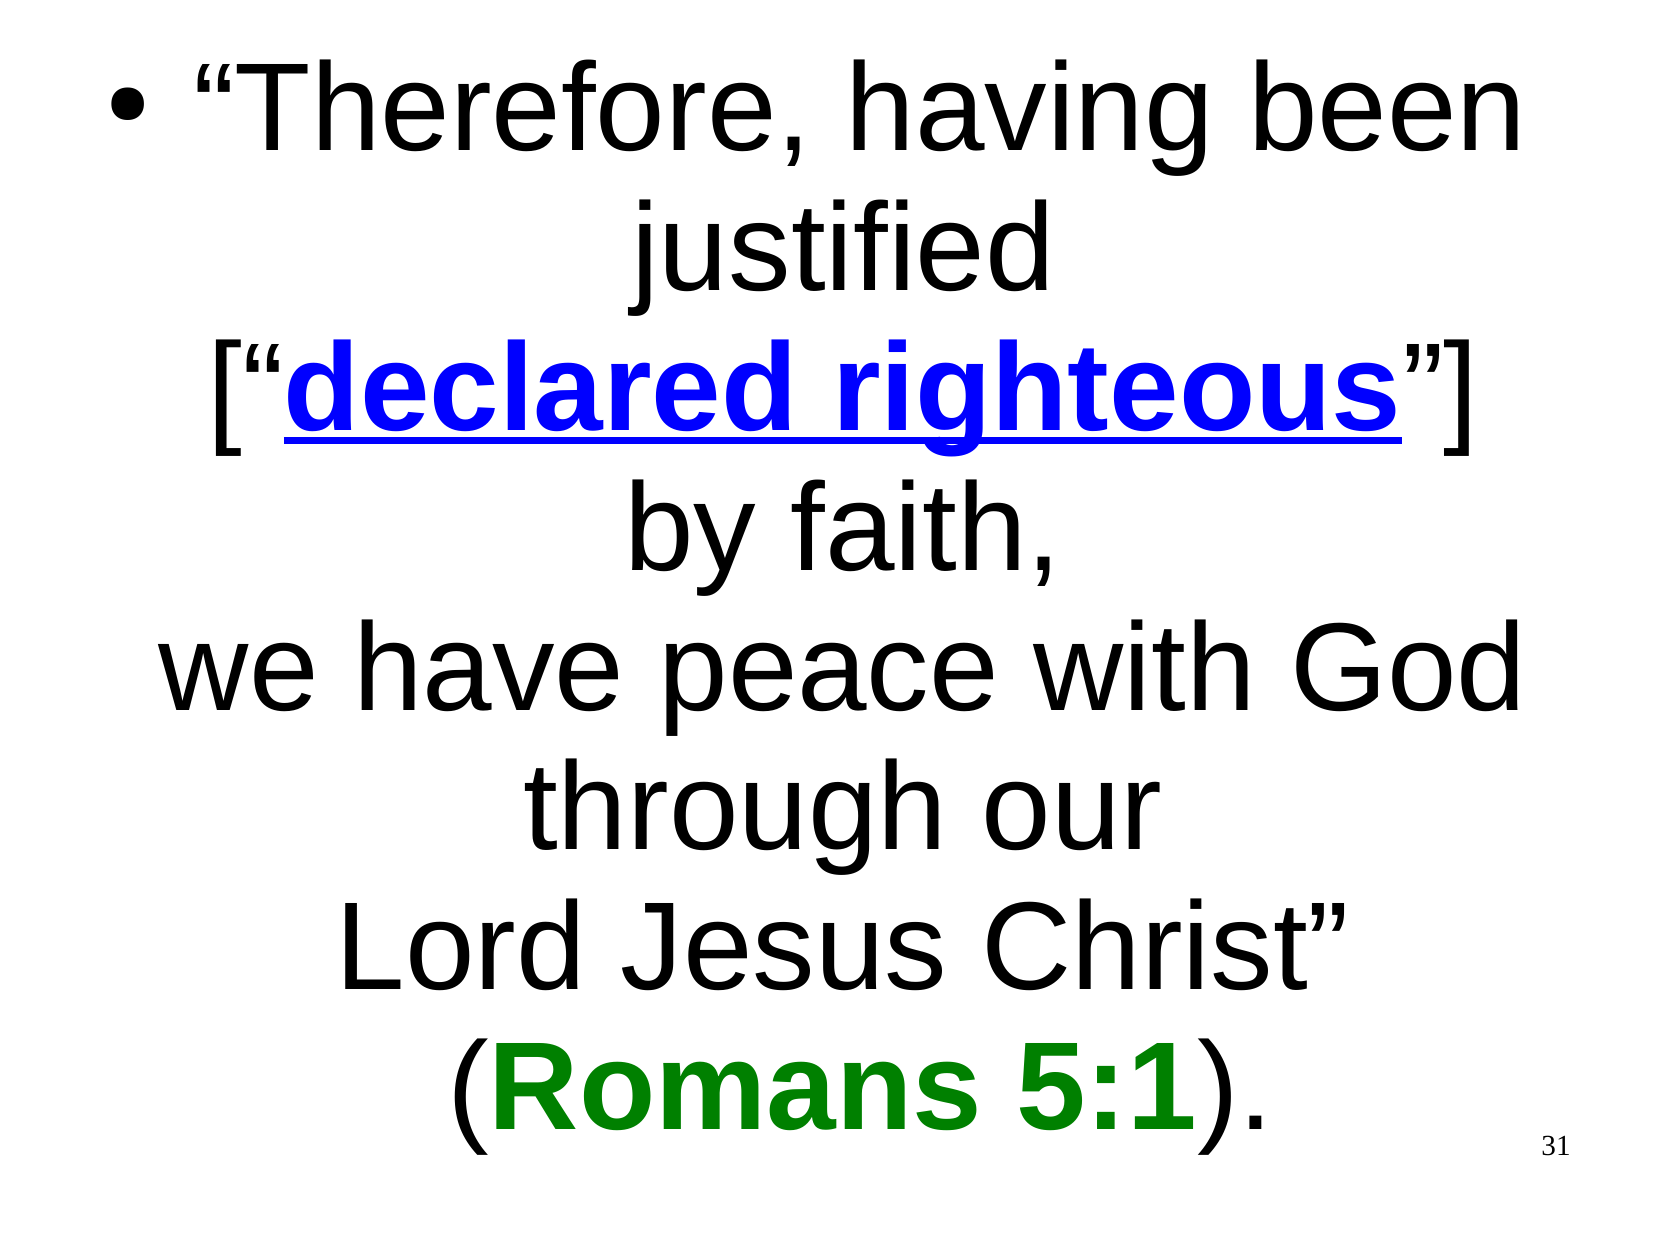

# “Therefore, having been justified [“declared righteous”] by faith, we have peace with God through our Lord Jesus Christ” (Romans 5:1).
31